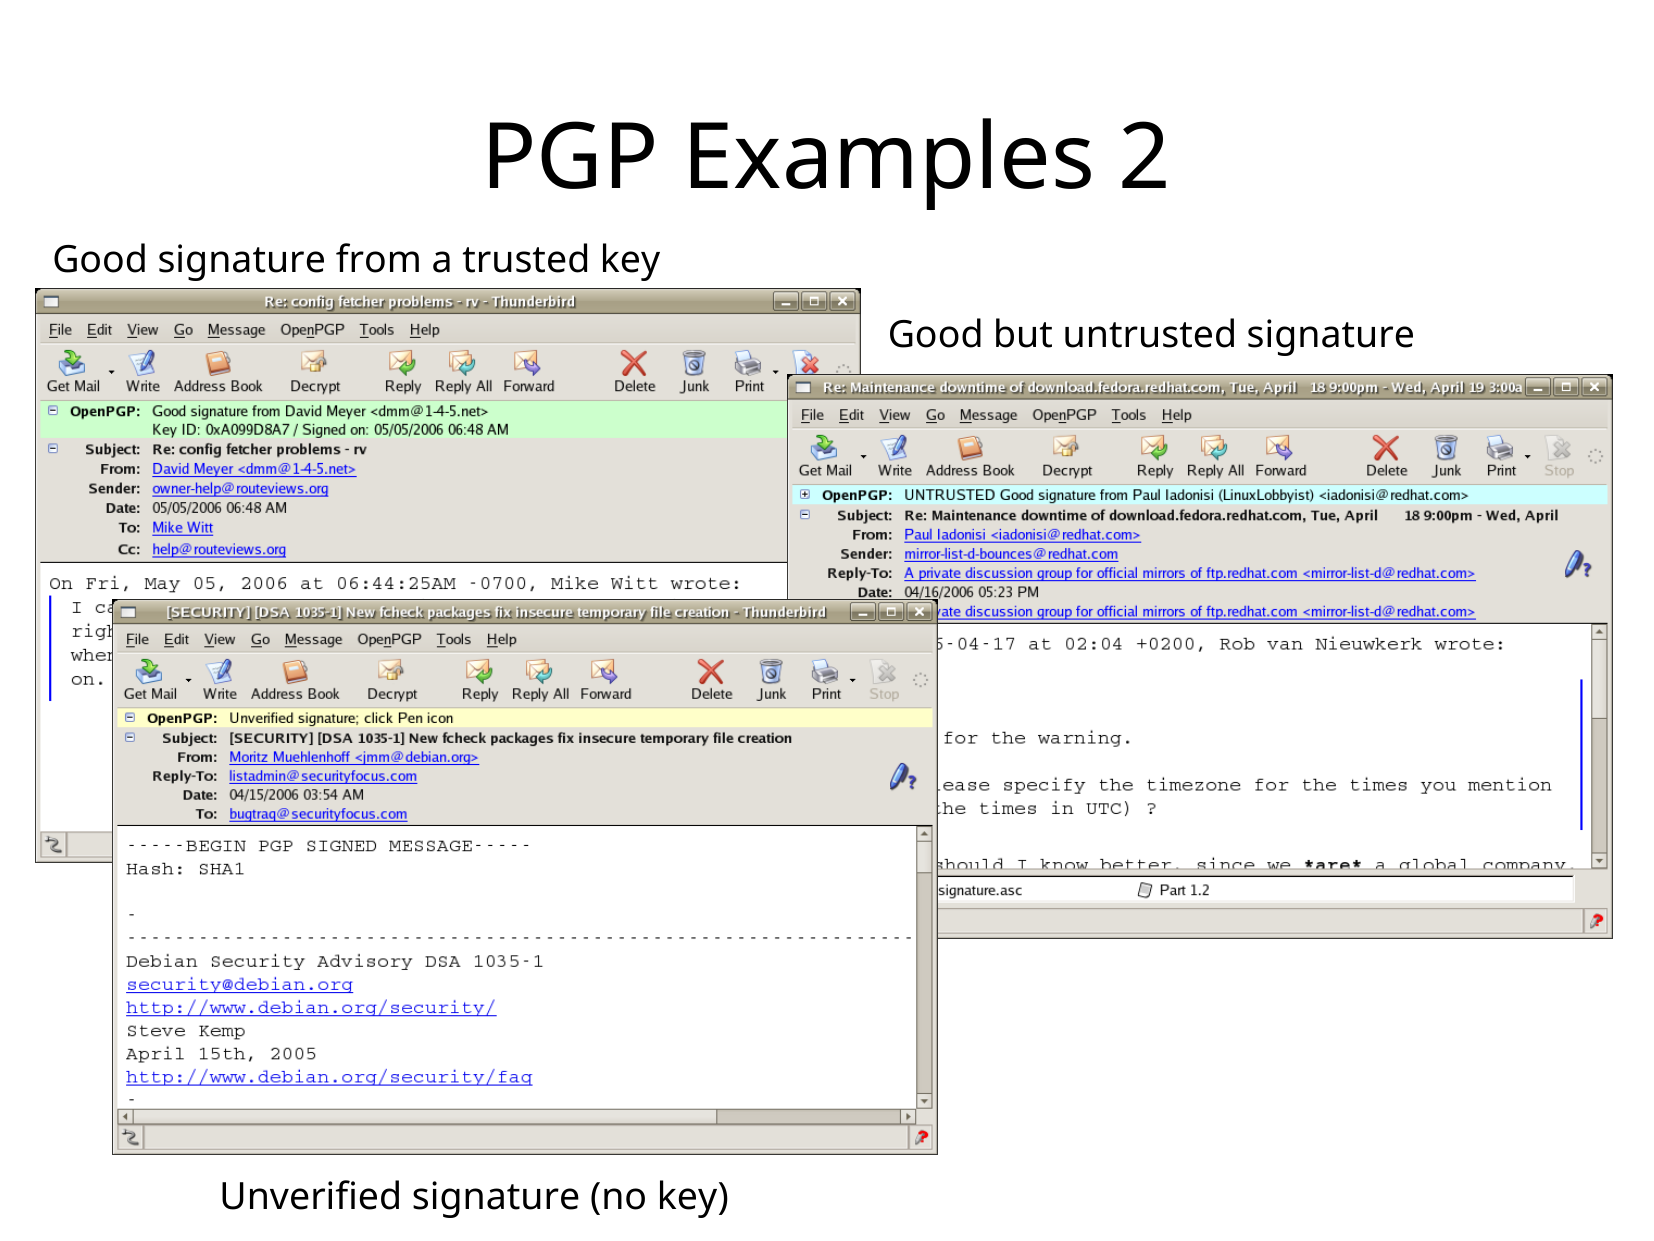

# PGP Examples 2
Good signature from a trusted key
Good but untrusted signature
Unverified signature (no key)